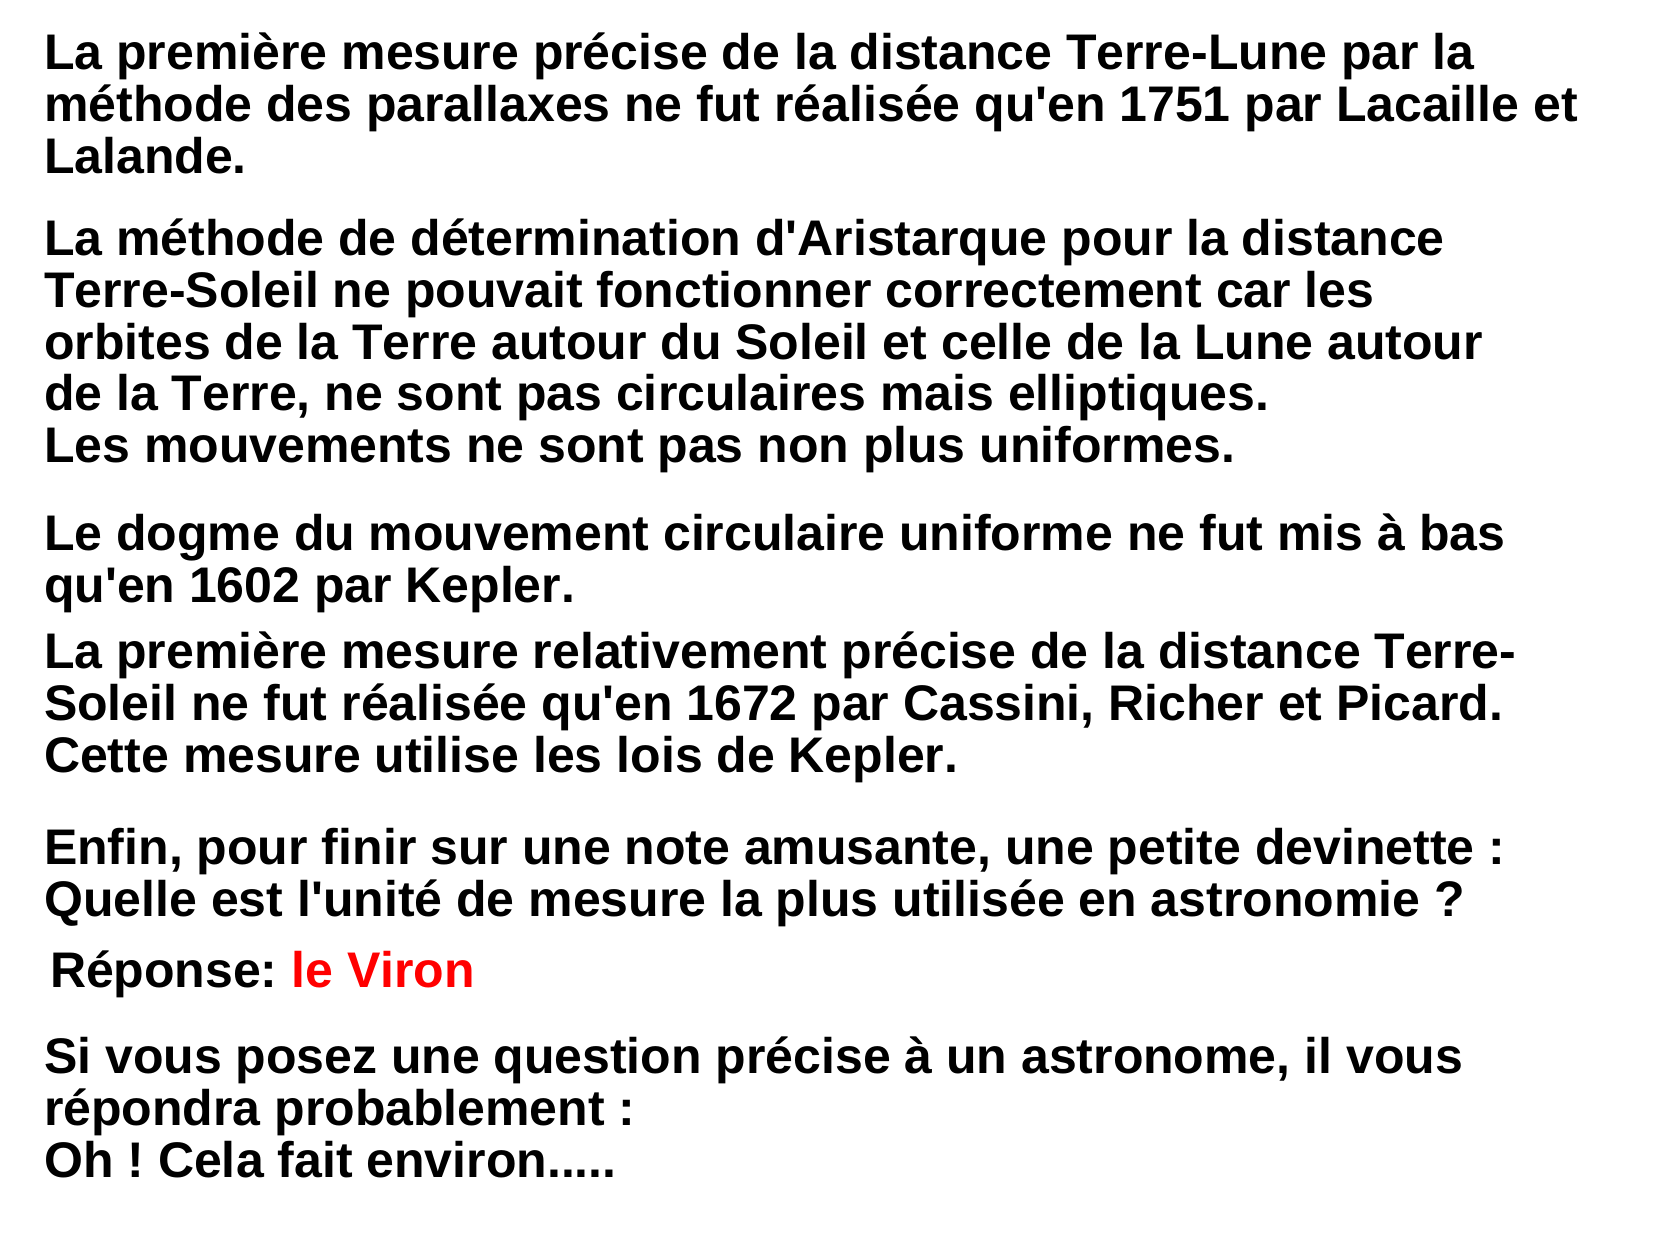

La première mesure précise de la distance Terre-Lune par la méthode des parallaxes ne fut réalisée qu'en 1751 par Lacaille et Lalande.
La méthode de détermination d'Aristarque pour la distance Terre-Soleil ne pouvait fonctionner correctement car les orbites de la Terre autour du Soleil et celle de la Lune autour de la Terre, ne sont pas circulaires mais elliptiques.
Les mouvements ne sont pas non plus uniformes.
Le dogme du mouvement circulaire uniforme ne fut mis à bas qu'en 1602 par Kepler.
La première mesure relativement précise de la distance Terre-Soleil ne fut réalisée qu'en 1672 par Cassini, Richer et Picard.
Cette mesure utilise les lois de Kepler.
Enfin, pour finir sur une note amusante, une petite devinette :
Quelle est l'unité de mesure la plus utilisée en astronomie ?
Réponse: le Viron
Si vous posez une question précise à un astronome, il vous répondra probablement :
Oh ! Cela fait environ.....